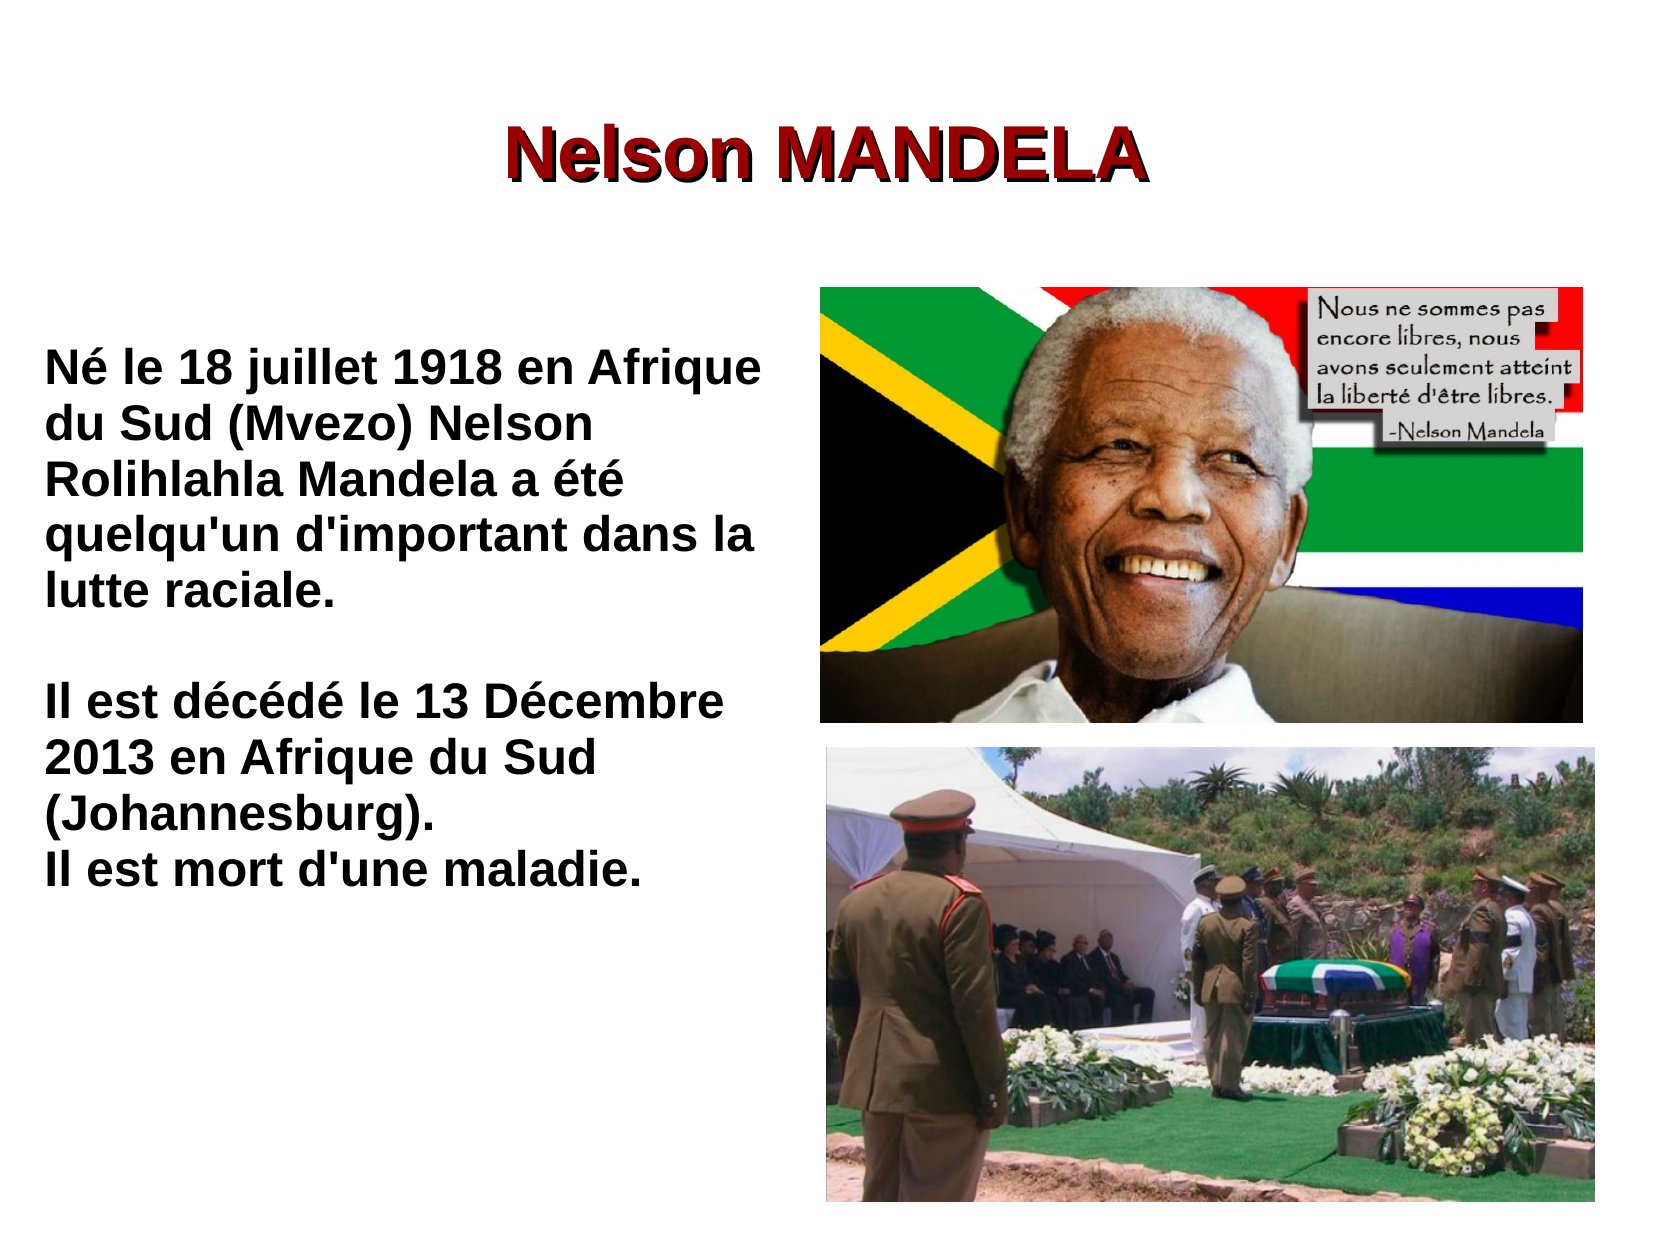

# Nelson MANDELA
Né le 18 juillet 1918 en Afrique du Sud (Mvezo) Nelson Rolihlahla Mandela a été quelqu'un d'important dans la lutte raciale.
Il est décédé le 13 Décembre 2013 en Afrique du Sud (Johannesburg).
Il est mort d'une maladie.